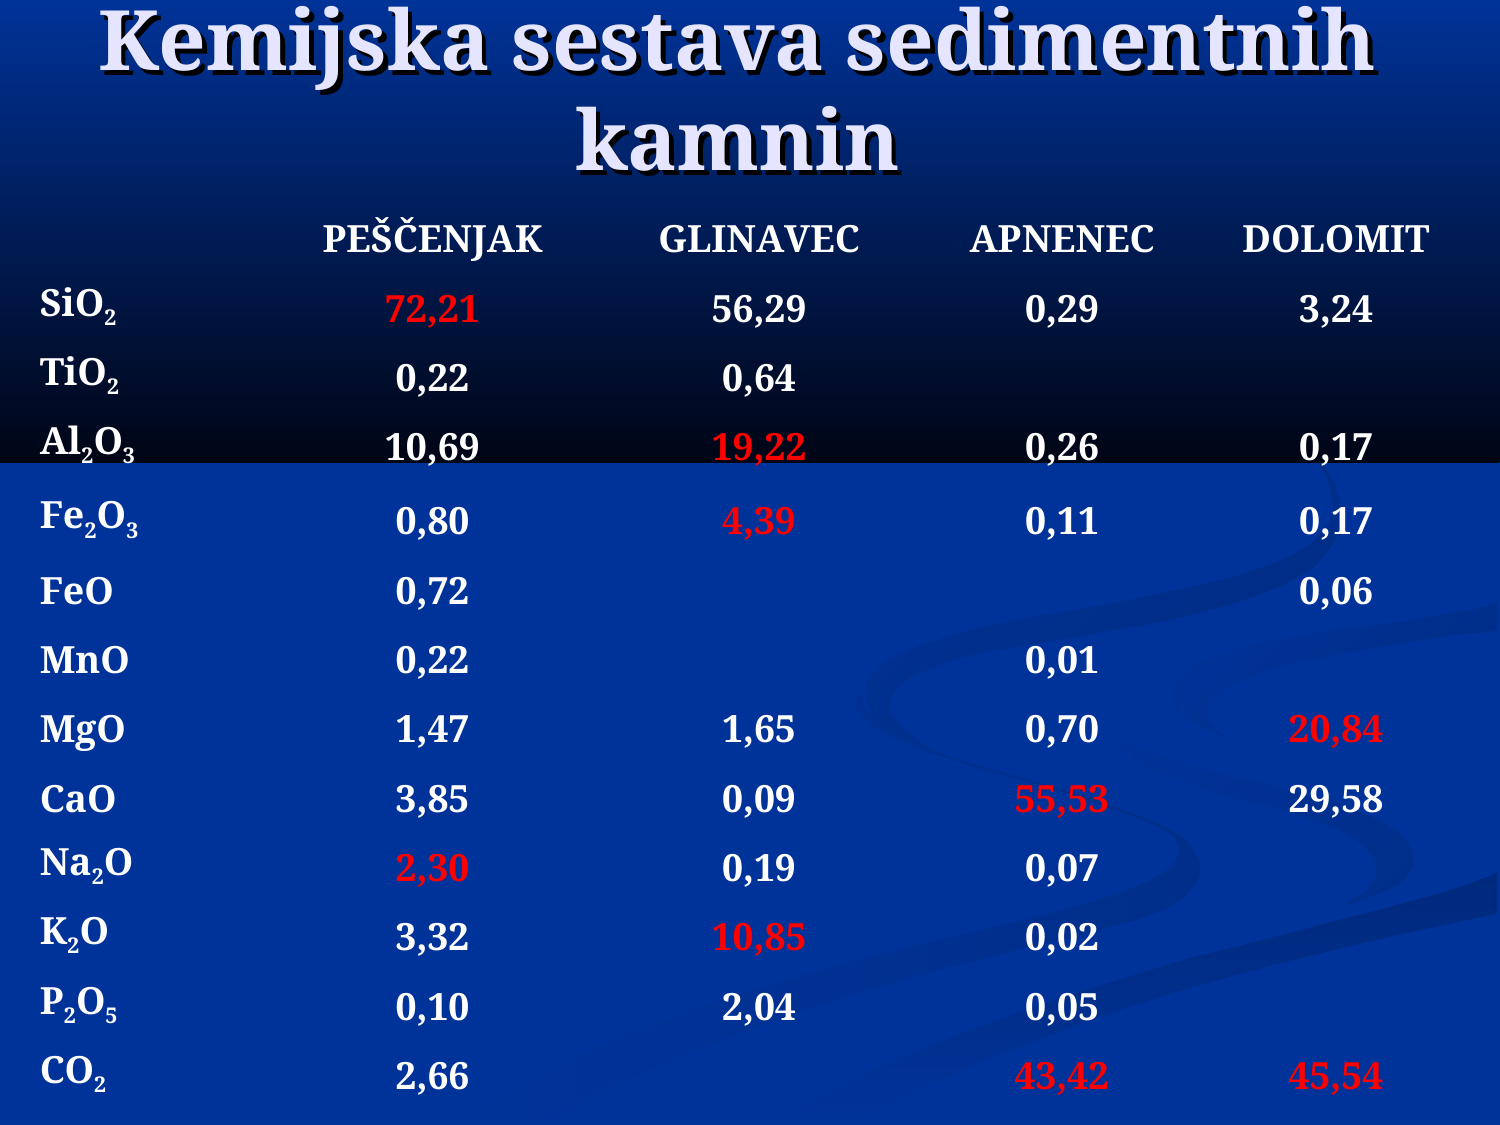

# Kemijska sestava sedimentnih kamnin
| | PEŠČENJAK | GLINAVEC | APNENEC | DOLOMIT |
| --- | --- | --- | --- | --- |
| SiO2 | 72,21 | 56,29 | 0,29 | 3,24 |
| TiO2 | 0,22 | 0,64 | | |
| Al2O3 | 10,69 | 19,22 | 0,26 | 0,17 |
| Fe2O3 | 0,80 | 4,39 | 0,11 | 0,17 |
| FeO | 0,72 | | | 0,06 |
| MnO | 0,22 | | 0,01 | |
| MgO | 1,47 | 1,65 | 0,70 | 20,84 |
| CaO | 3,85 | 0,09 | 55,53 | 29,58 |
| Na2O | 2,30 | 0,19 | 0,07 | |
| K2O | 3,32 | 10,85 | 0,02 | |
| P2O5 | 0,10 | 2,04 | 0,05 | |
| CO2 | 2,66 | | 43,42 | 45,54 |